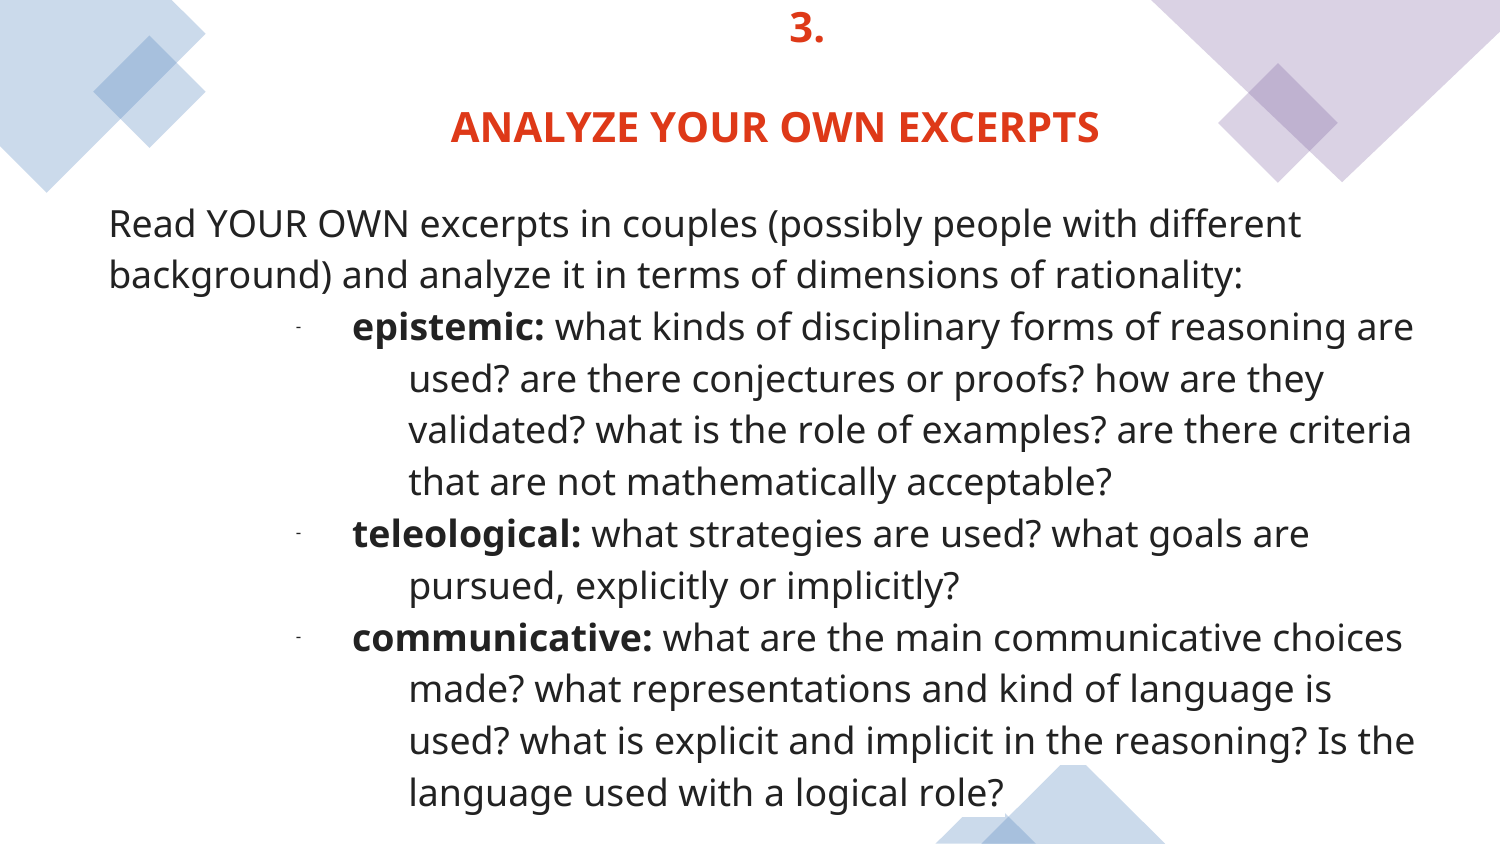

3.
ANALYZE YOUR OWN EXCERPTS
Read YOUR OWN excerpts in couples (possibly people with different background) and analyze it in terms of dimensions of rationality:
epistemic: what kinds of disciplinary forms of reasoning are used? are there conjectures or proofs? how are they validated? what is the role of examples? are there criteria that are not mathematically acceptable?
teleological: what strategies are used? what goals are pursued, explicitly or implicitly?
communicative: what are the main communicative choices made? what representations and kind of language is used? what is explicit and implicit in the reasoning? Is the language used with a logical role?
Share your document